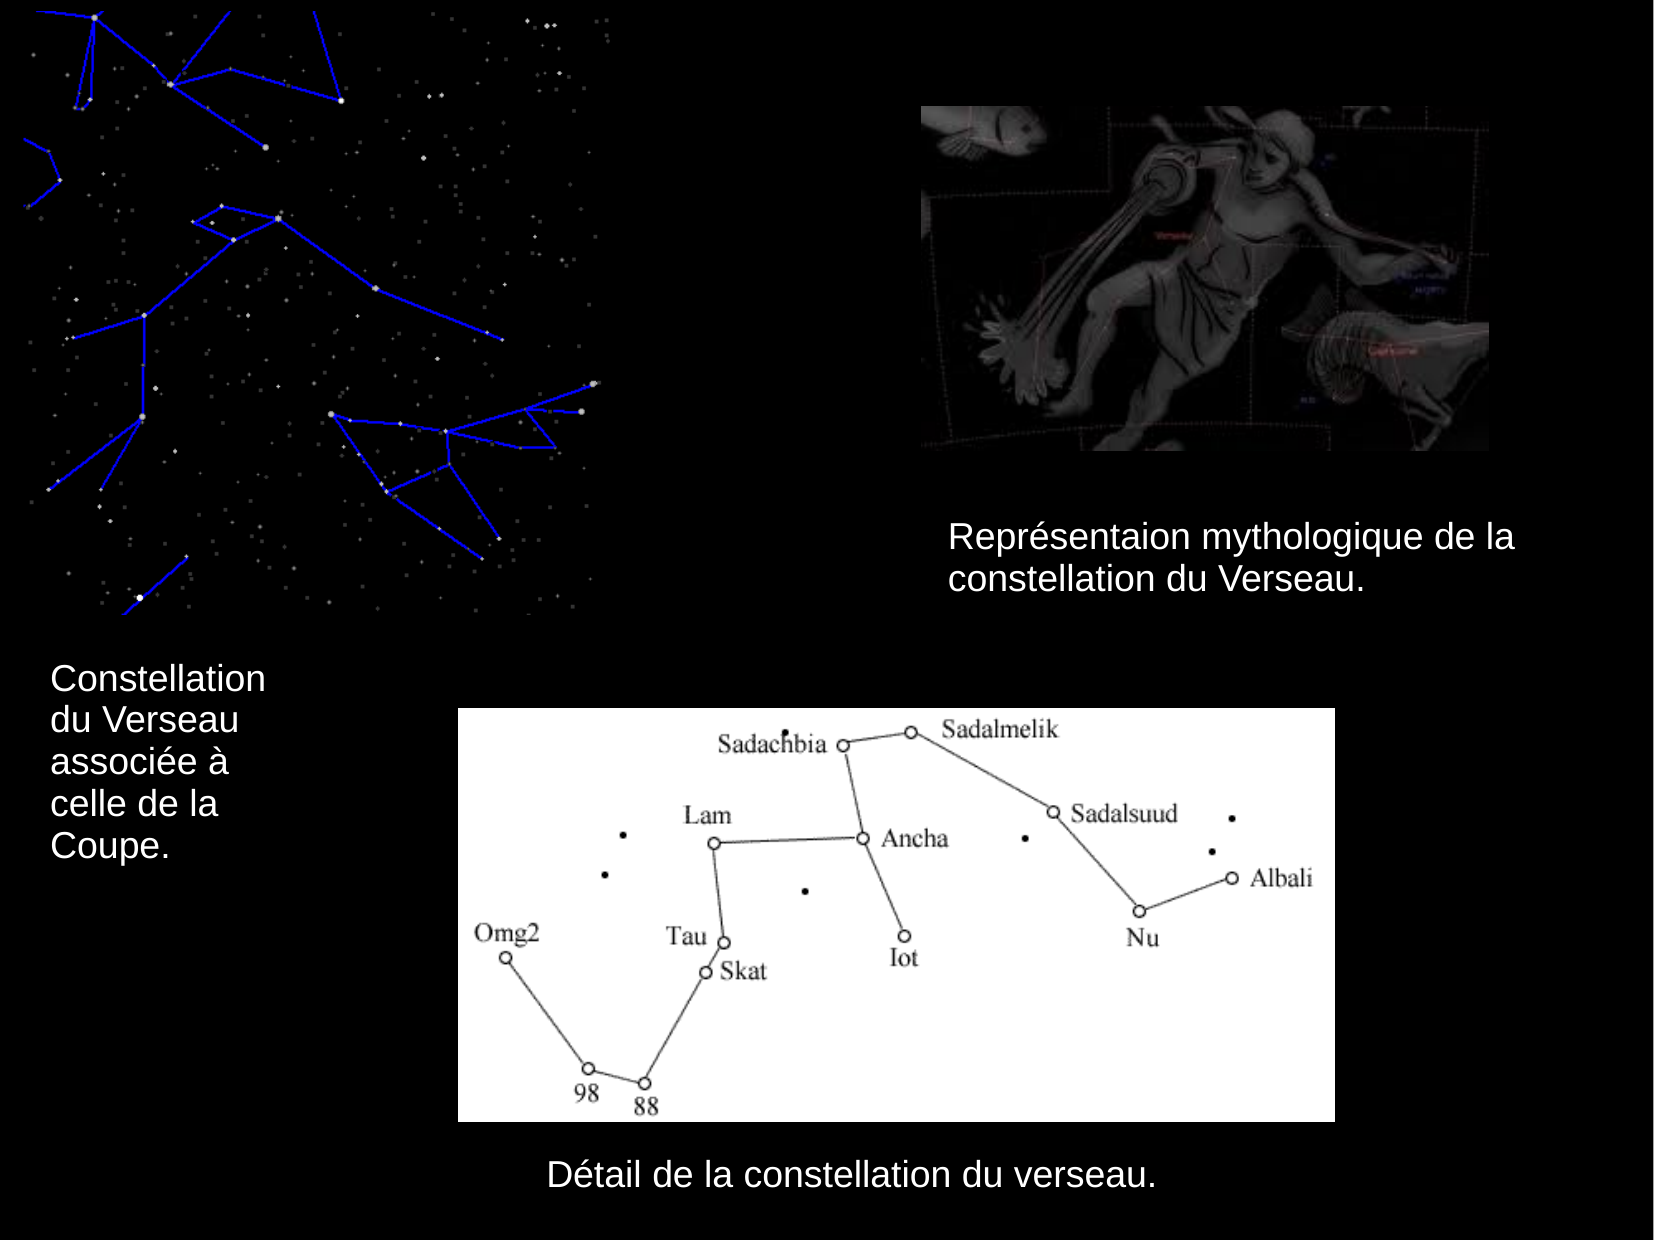

Représentaion mythologique de la constellation du Verseau.
Constellation du Verseau associée à celle de la Coupe.
Détail de la constellation du verseau.